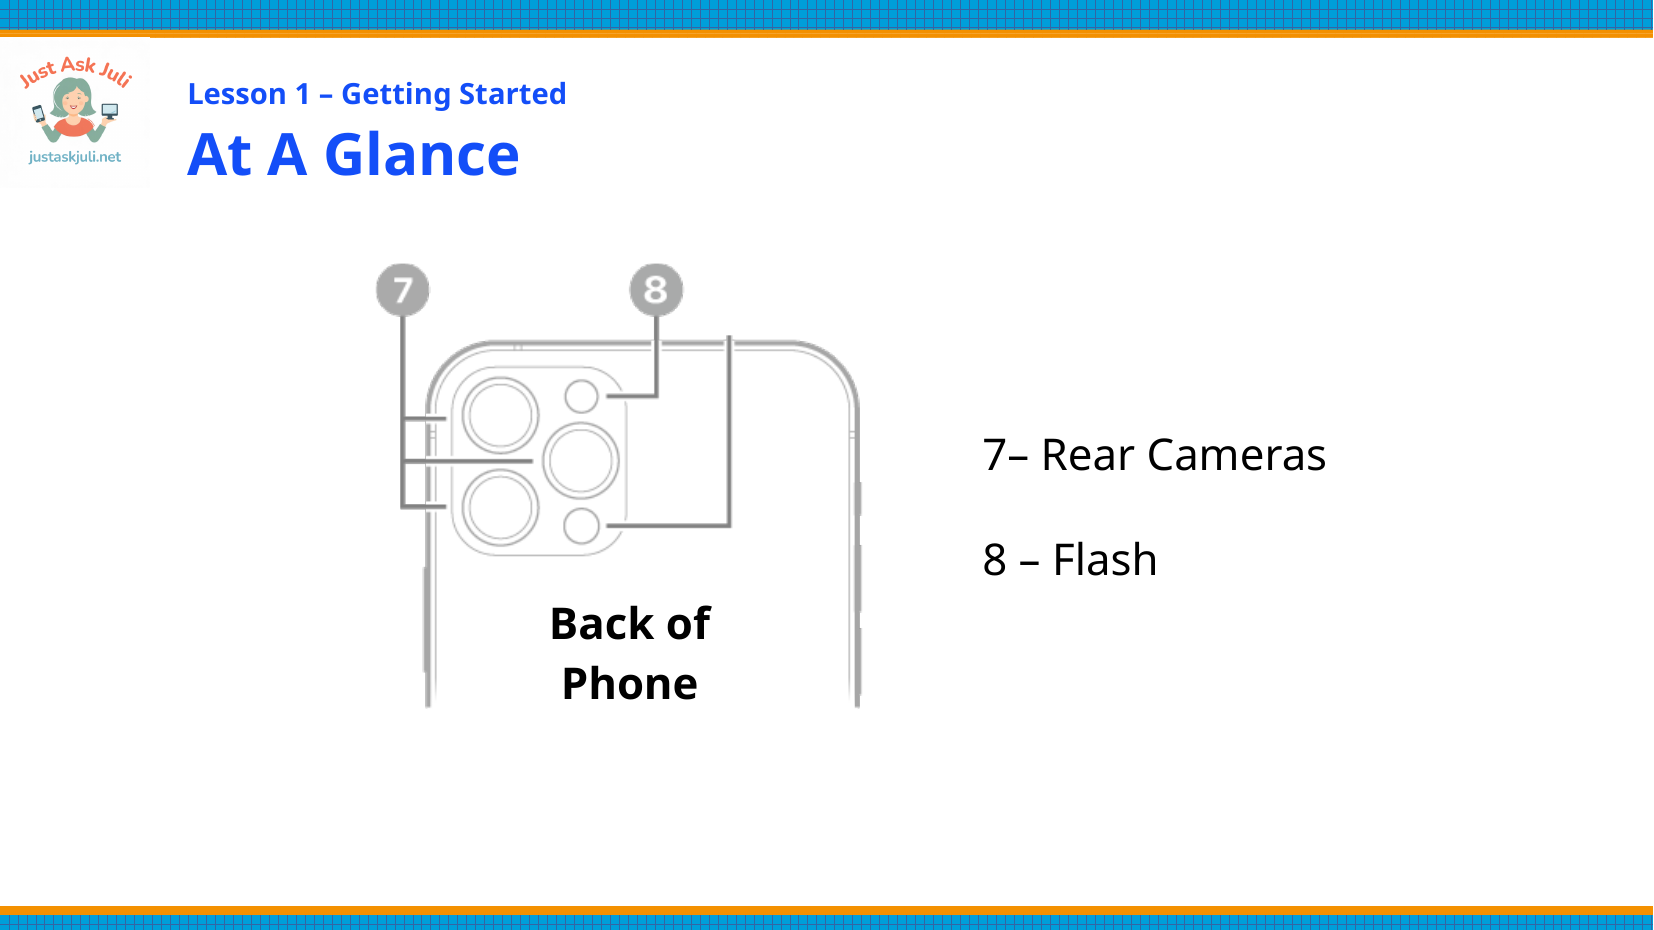

Lesson 1 – Getting Started
At A Glance
# 7– Rear Cameras
8 – Flash
Back of Phone